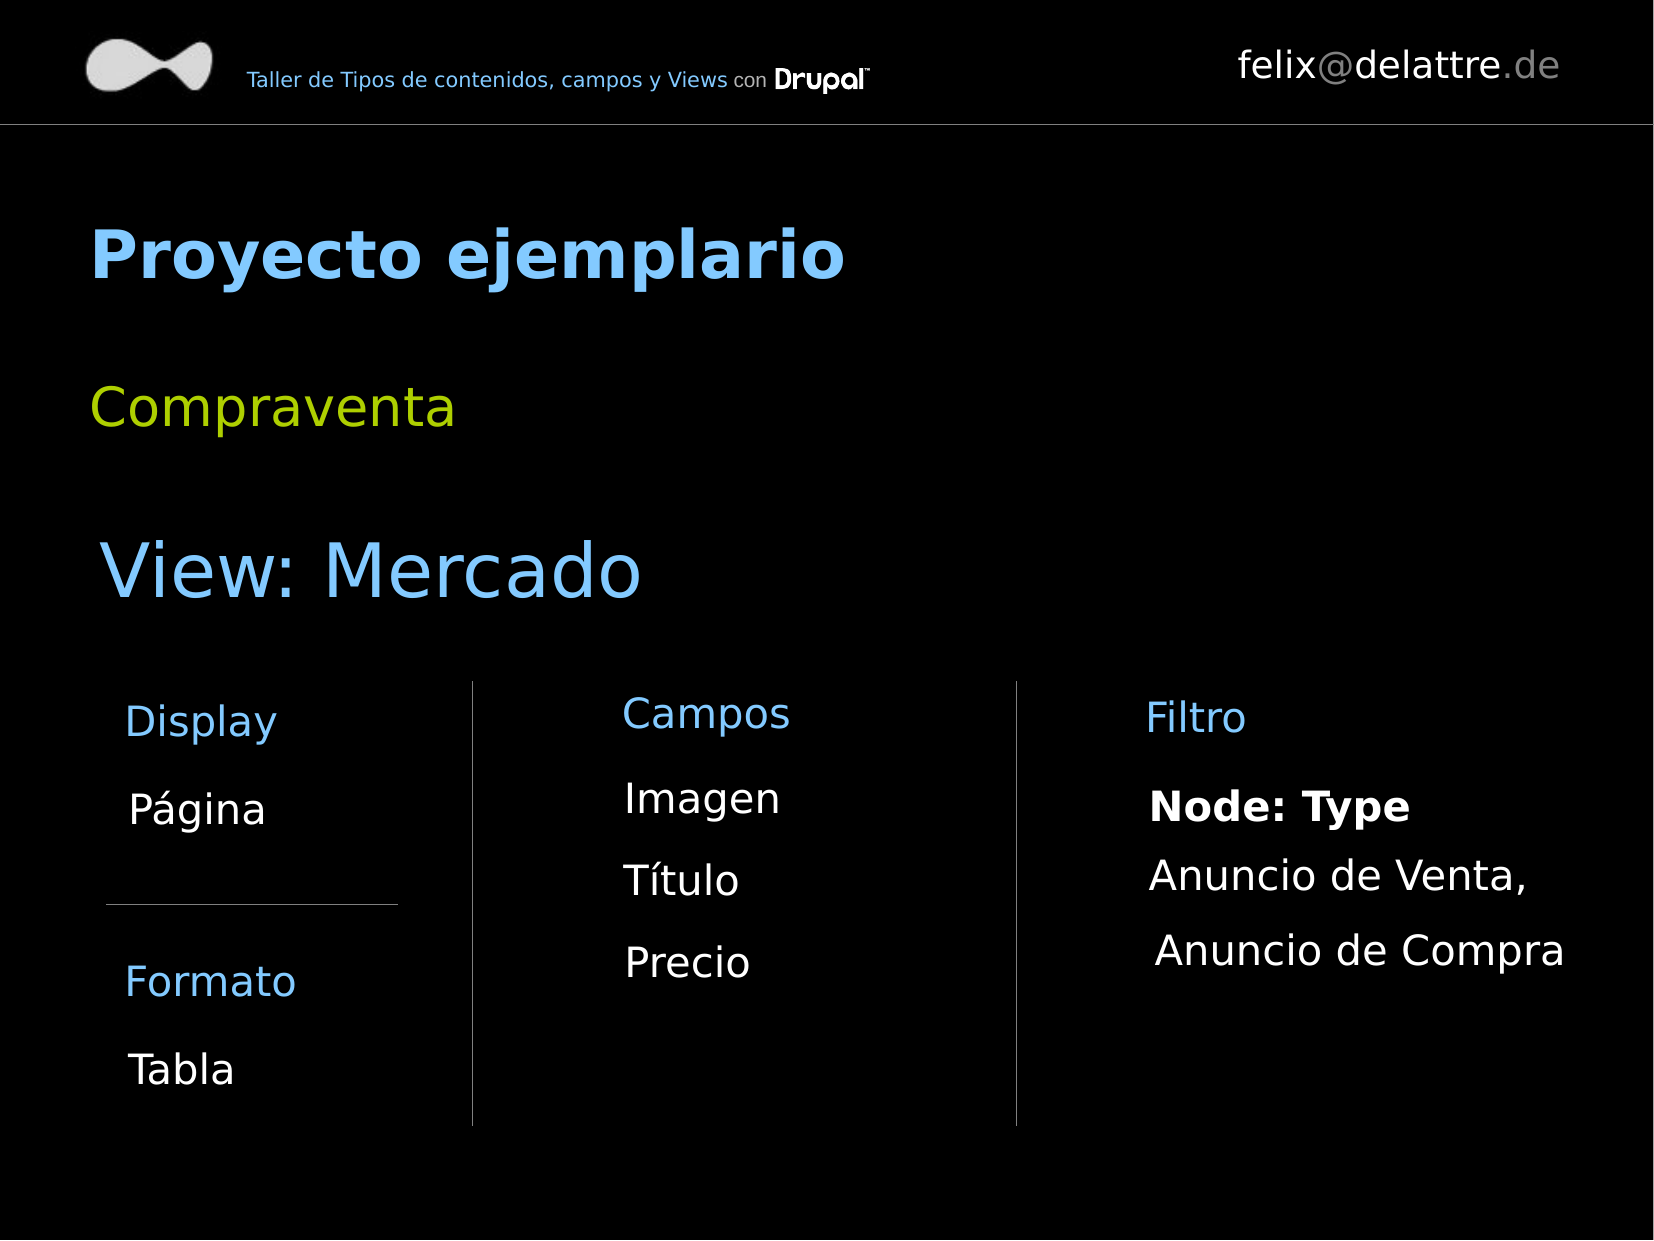

Proyecto ejemplario
Compraventa
View: Mercado
Campos
Filtro
Display
Imagen
Node: Type
Página
Anuncio de Venta,
Título
Anuncio de Compra
Precio
Formato
Tabla